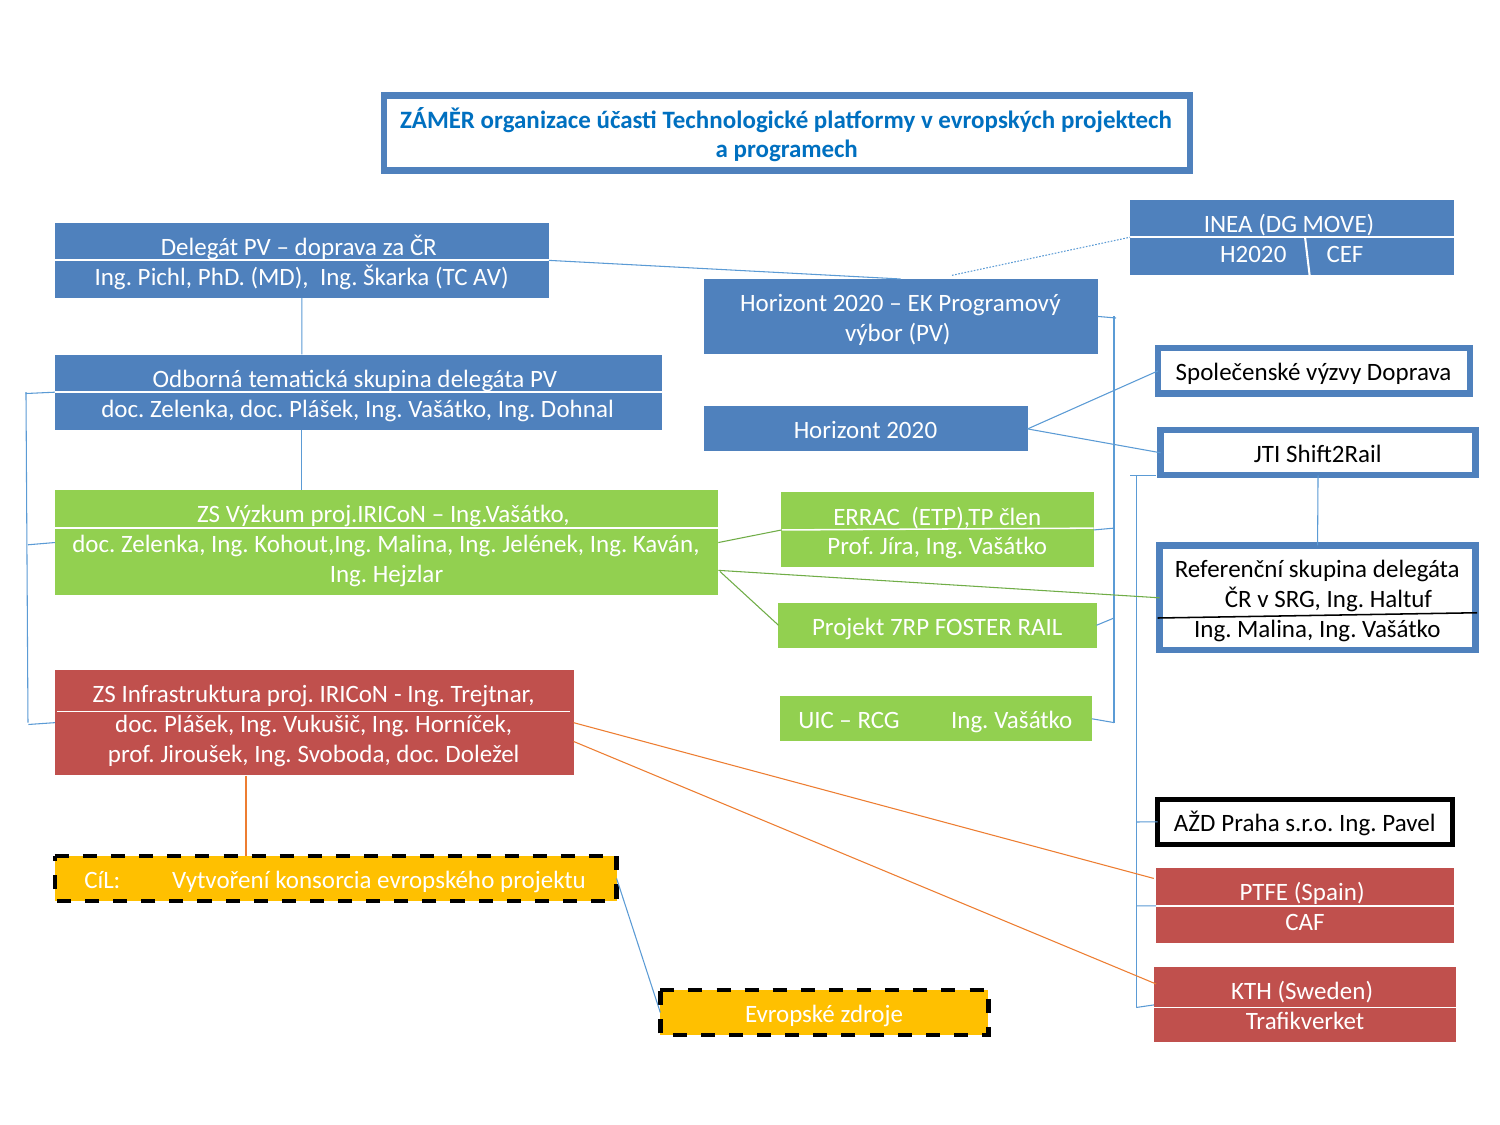

ZÁMĚR organizace účasti Technologické platformy v evropských projektech a programech
INEA (DG MOVE)
H2020 CEF
Delegát PV – doprava za ČR
Ing. Pichl, PhD. (MD), Ing. Škarka (TC AV)
Horizont 2020 – EK Programový výbor (PV)
Společenské výzvy Doprava
Odborná tematická skupina delegáta PV
doc. Zelenka, doc. Plášek, Ing. Vašátko, Ing. Dohnal
Horizont 2020
JTI Shift2Rail
ZS Výzkum proj.IRICoN – Ing.Vašátko,
doc. Zelenka, Ing. Kohout,Ing. Malina, Ing. Jelének, Ing. Kaván, Ing. Hejzlar
ERRAC (ETP),TP člen
Prof. Jíra, Ing. Vašátko
Referenční skupina delegáta ČR v SRG, Ing. Haltuf
Ing. Malina, Ing. Vašátko
Projekt 7RP FOSTER RAIL
ZS Infrastruktura proj. IRICoN - Ing. Trejtnar,
 doc. Plášek, Ing. Vukušič, Ing. Horníček,
prof. Jiroušek, Ing. Svoboda, doc. Doležel
UIC – RCG Ing. Vašátko
AŽD Praha s.r.o. Ing. Pavel
CíL: Vytvoření konsorcia evropského projektu
PTFE (Spain)
CAF
KTH (Sweden)
Trafikverket
Evropské zdroje